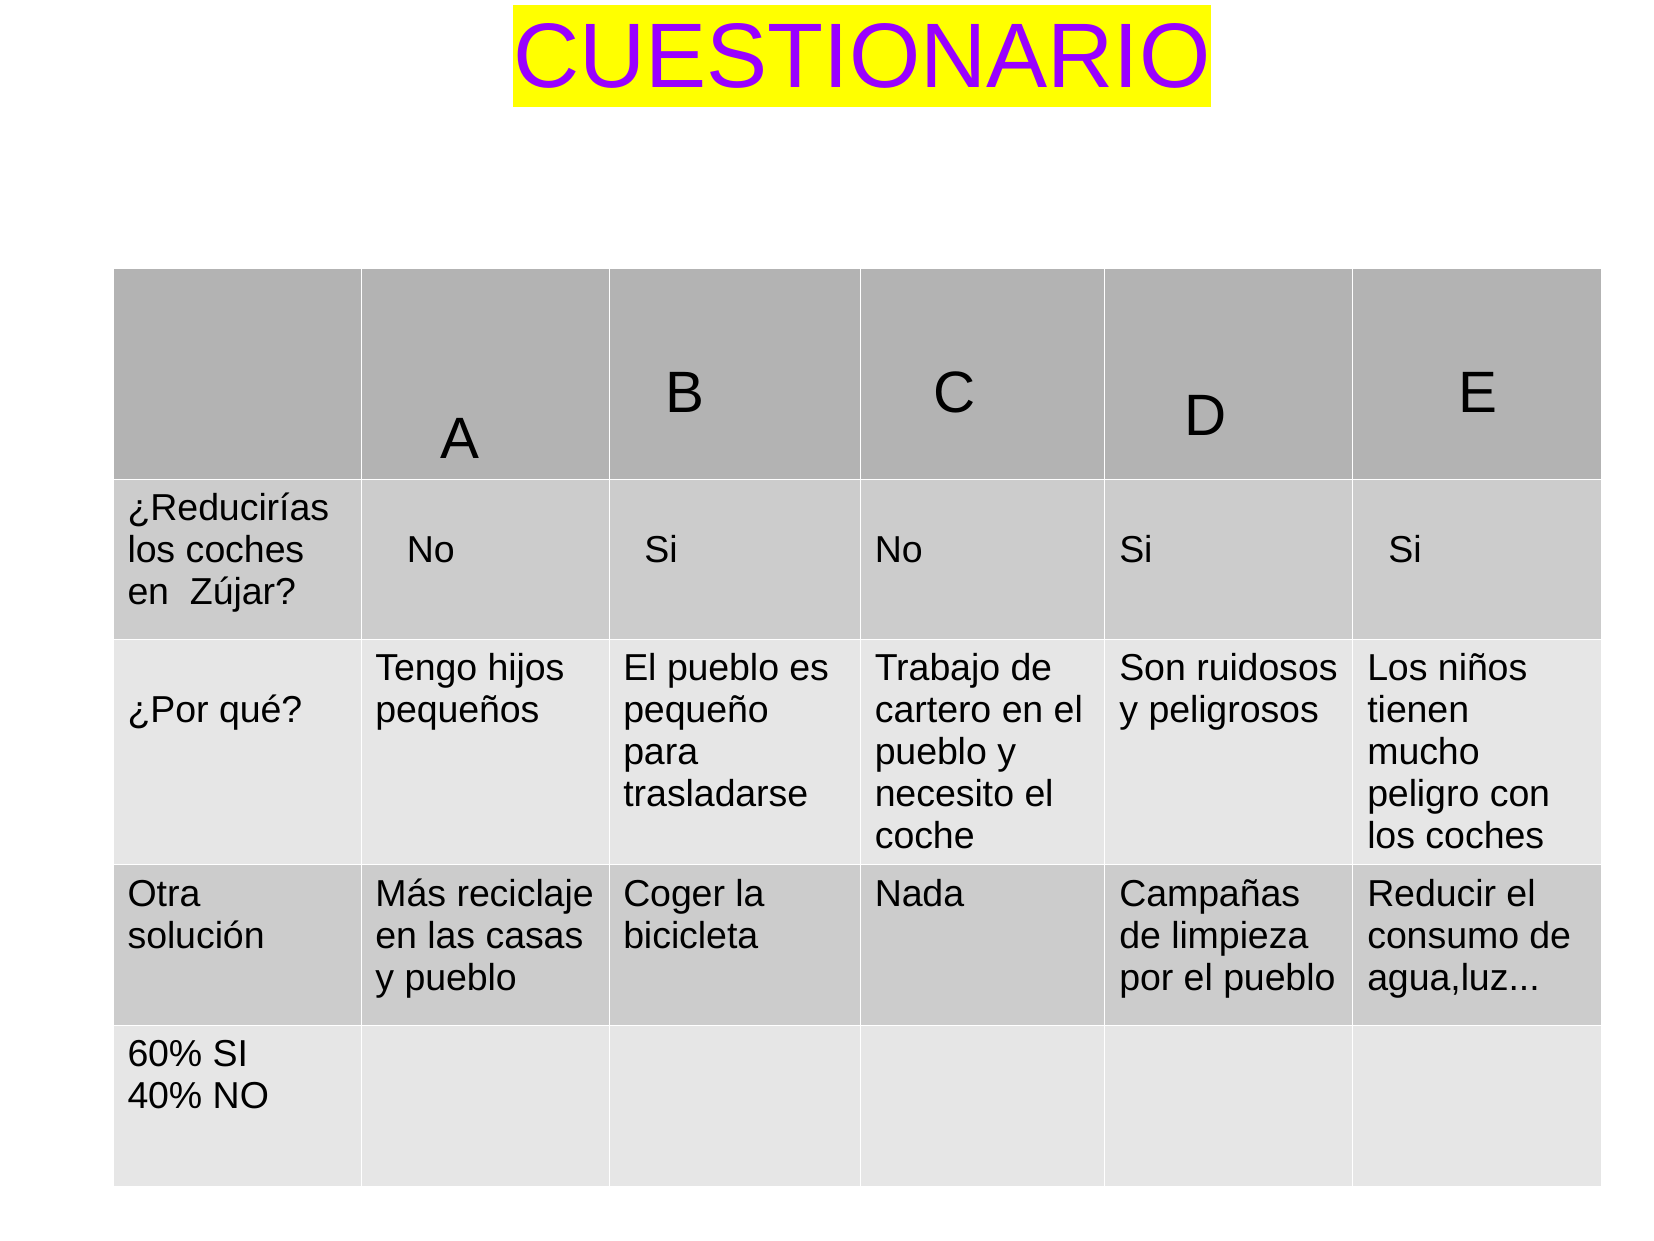

# CUESTIONARIO
| | A | B | C | D | E |
| --- | --- | --- | --- | --- | --- |
| ¿Reducirías los coches en Zújar? | No | Si | No | Si | Si |
| ¿Por qué? | Tengo hijos pequeños | El pueblo es pequeño para trasladarse | Trabajo de cartero en el pueblo y necesito el coche | Son ruidosos y peligrosos | Los niños tienen mucho peligro con los coches |
| Otra solución | Más reciclaje en las casas y pueblo | Coger la bicicleta | Nada | Campañas de limpieza por el pueblo | Reducir el consumo de agua,luz... |
| 60% SI 40% NO | | | | | |